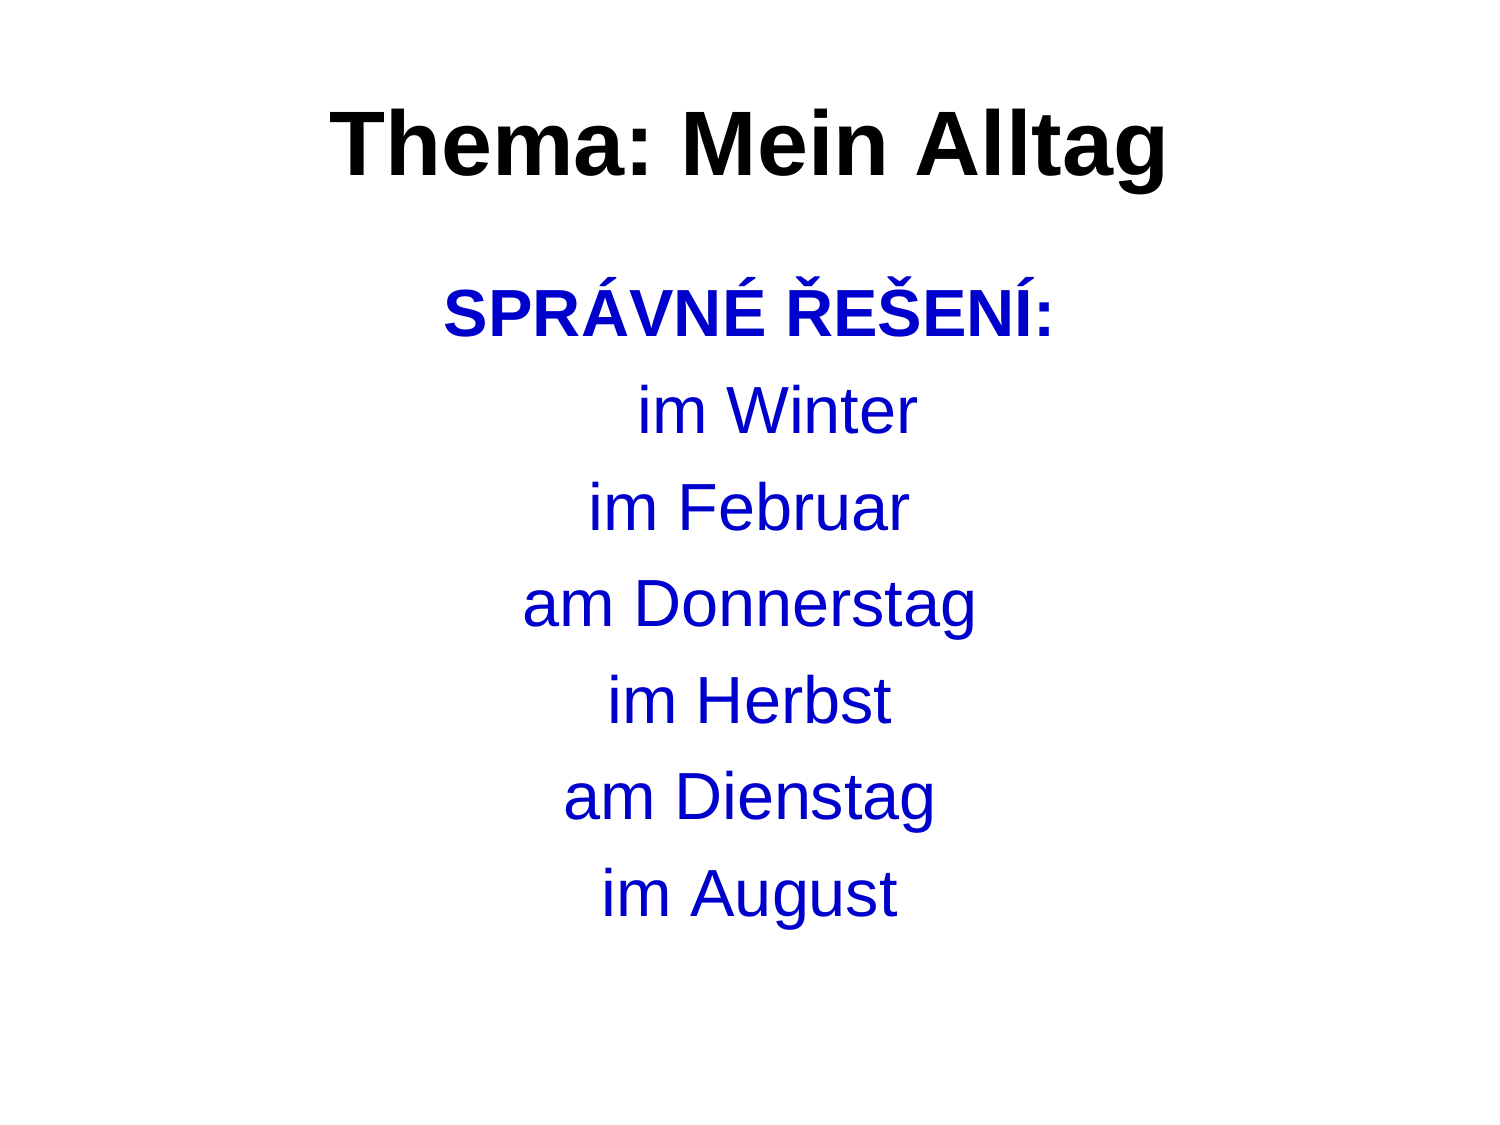

# Thema: Mein Alltag
SPRÁVNÉ ŘEŠENÍ:
	im Winter
im Februar
am Donnerstag
im Herbst
am Dienstag
im August